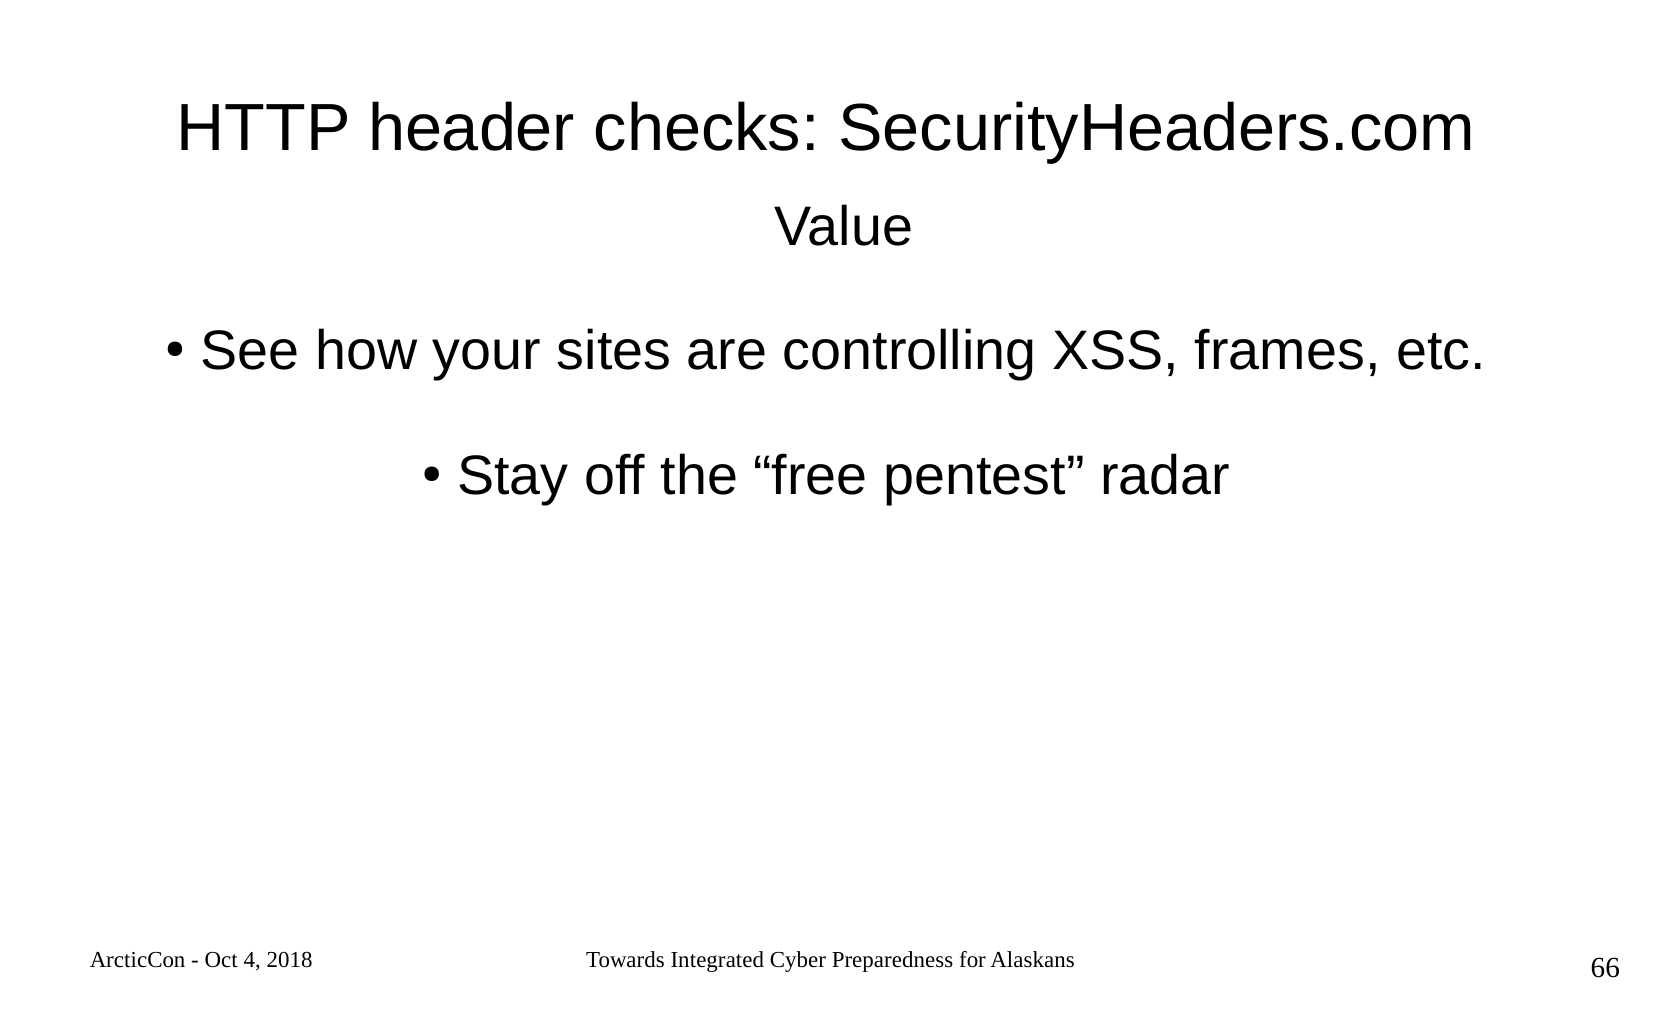

# HTTP header checks: SecurityHeaders.com
Value
See how your sites are controlling XSS, frames, etc.
Stay off the “free pentest” radar